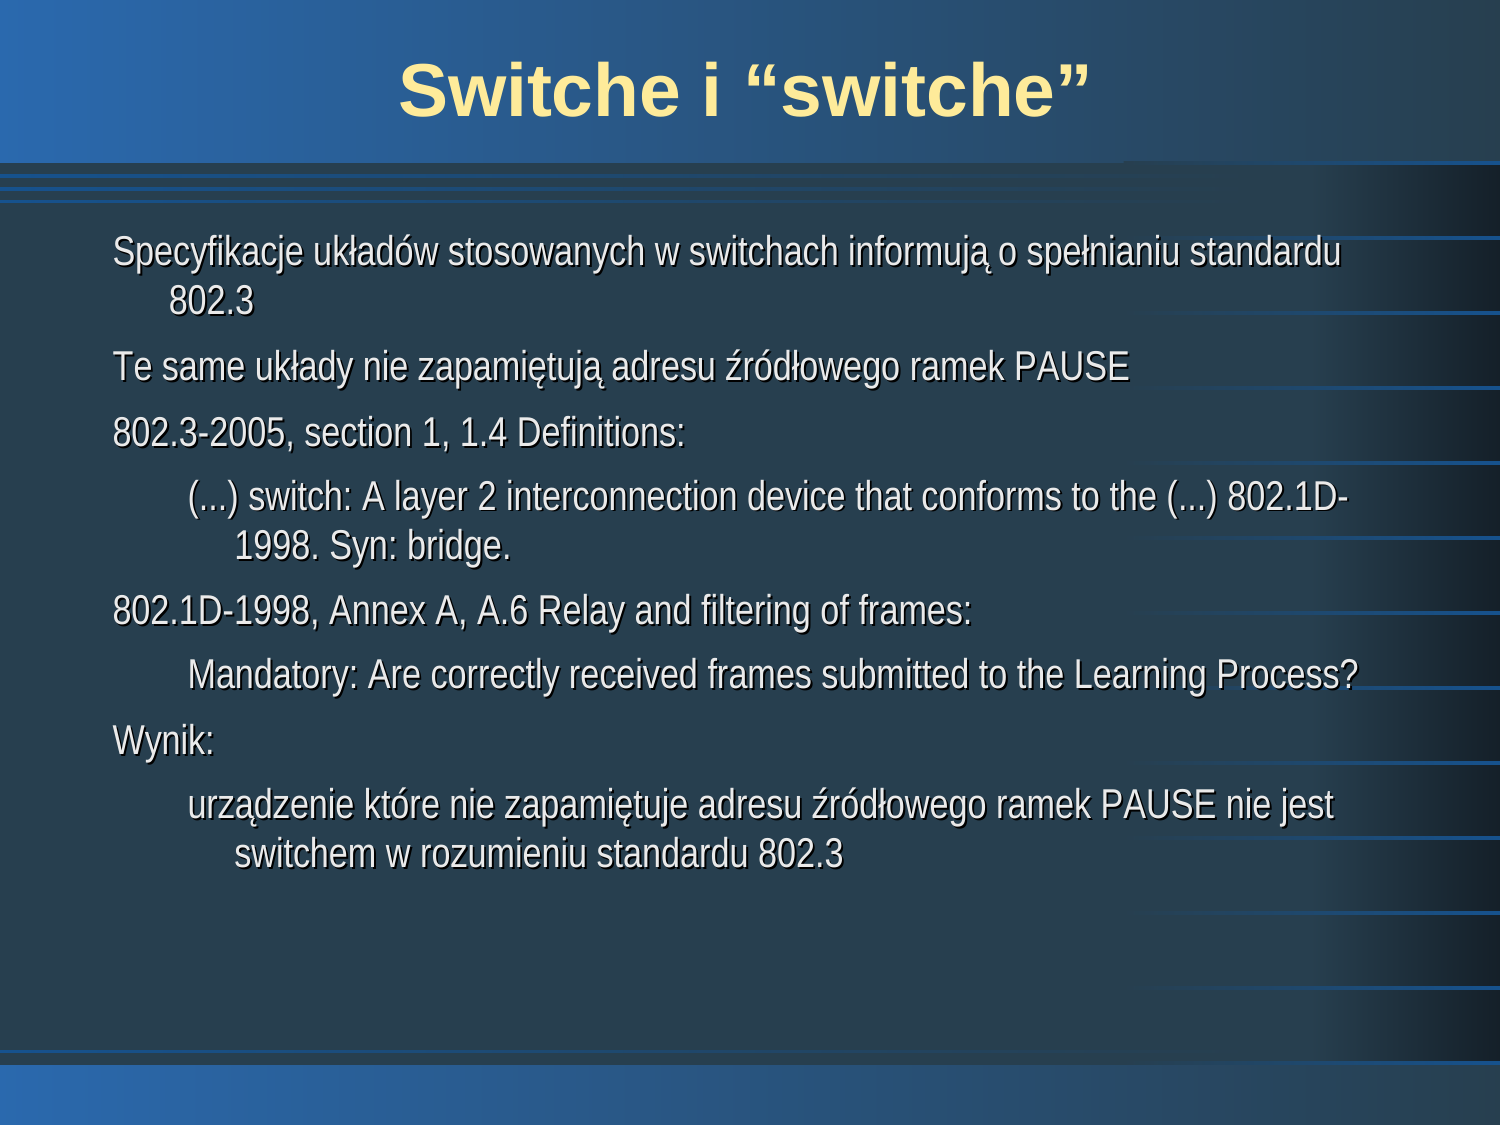

# Switche i “switche”
Specyfikacje układów stosowanych w switchach informują o spełnianiu standardu 802.3
Te same układy nie zapamiętują adresu źródłowego ramek PAUSE
802.3-2005, section 1, 1.4 Definitions:
(...) switch: A layer 2 interconnection device that conforms to the (...) 802.1D-1998. Syn: bridge.
802.1D-1998, Annex A, A.6 Relay and filtering of frames:
Mandatory: Are correctly received frames submitted to the Learning Process?
Wynik:
urządzenie które nie zapamiętuje adresu źródłowego ramek PAUSE nie jest switchem w rozumieniu standardu 802.3